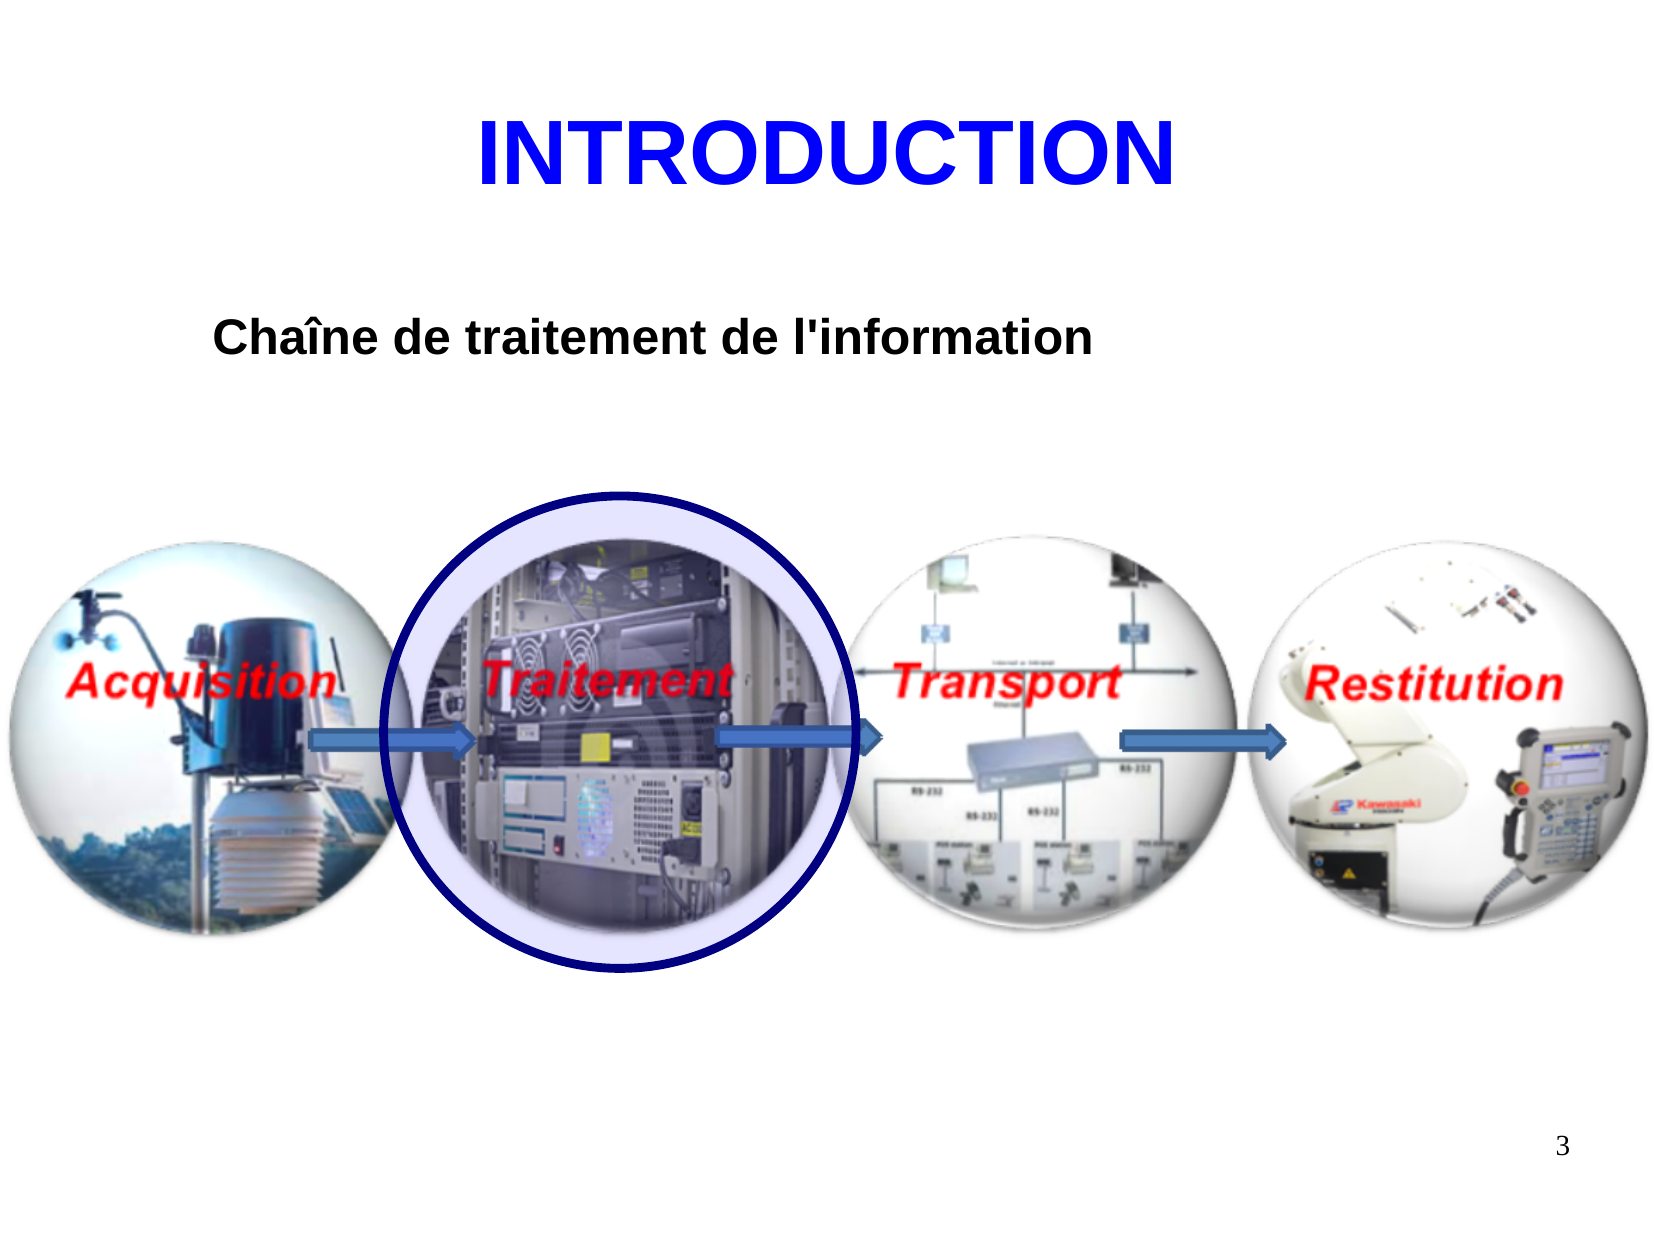

# INTRODUCTION
Chaîne de traitement de l'information
3